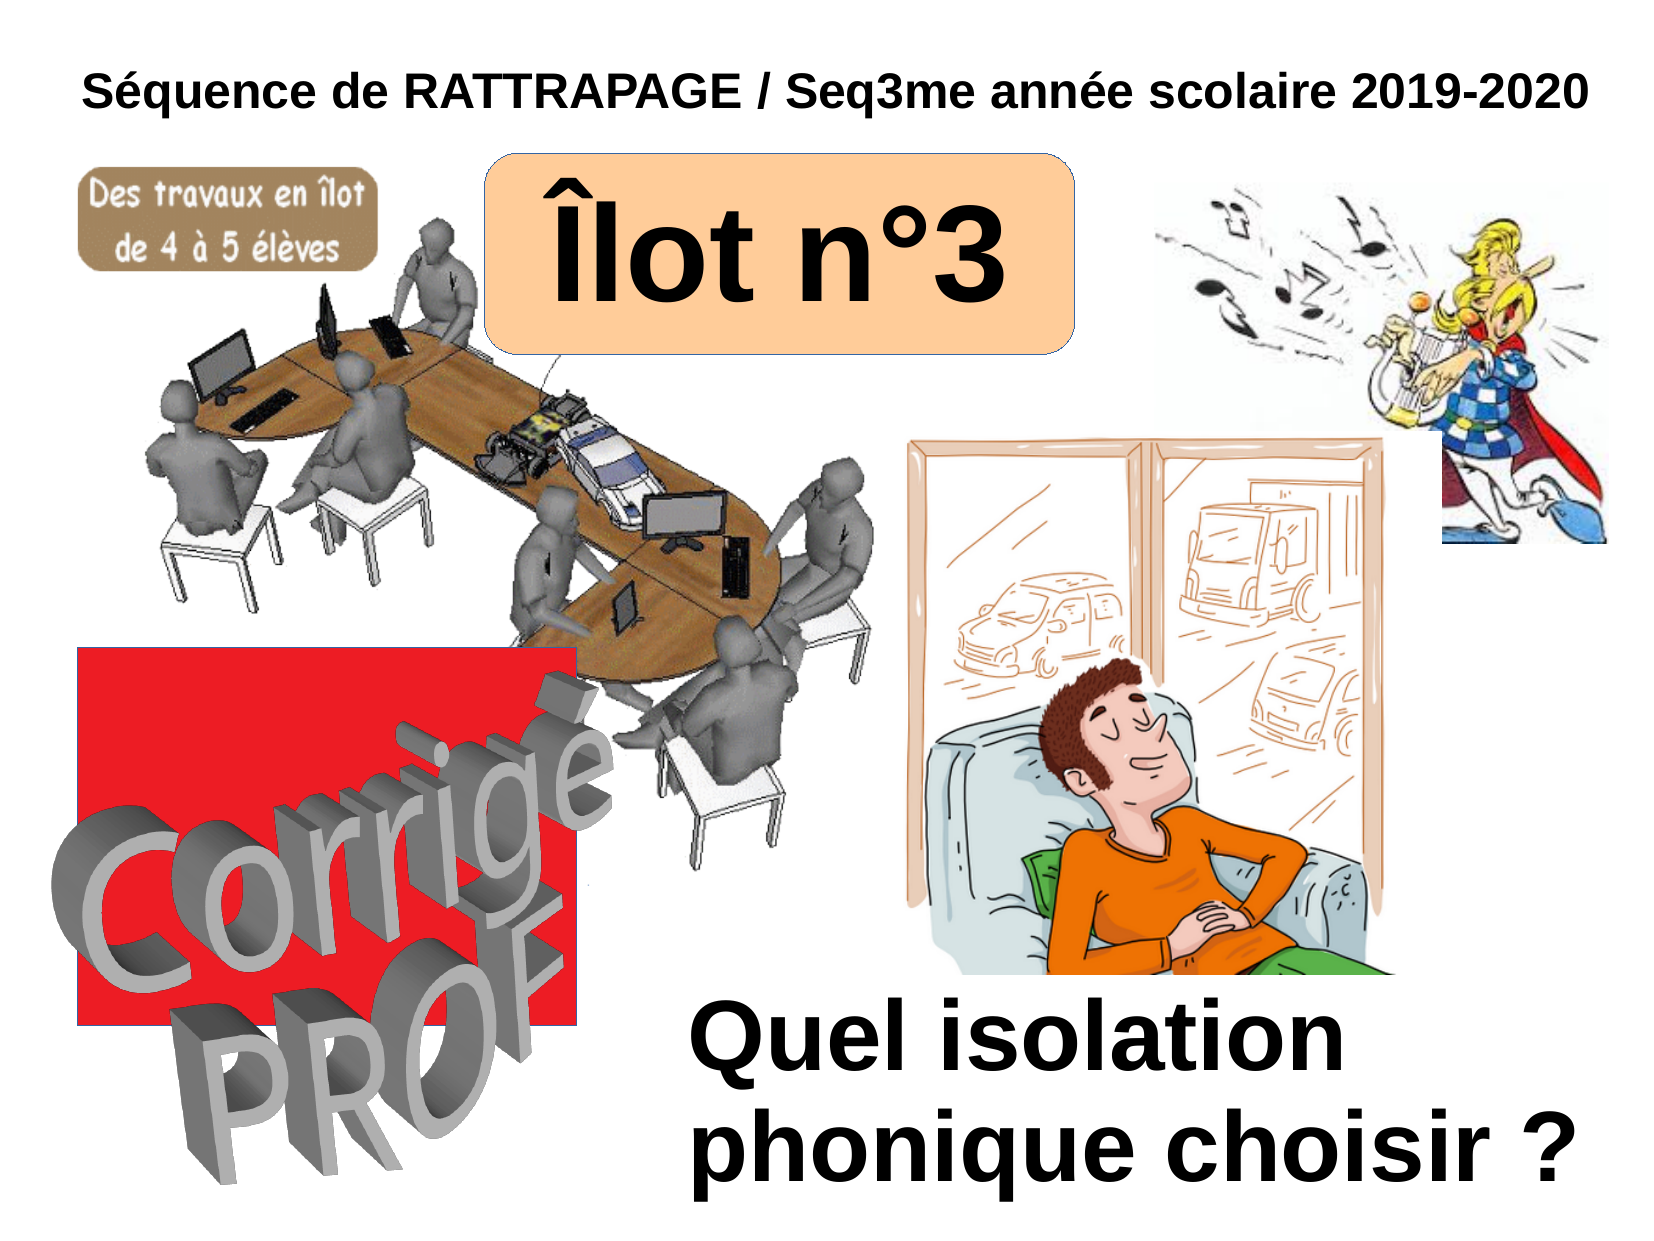

Séquence de RATTRAPAGE / Seq3me année scolaire 2019-2020
Îlot n°3
Corrigé
PROF
Quel isolation phonique choisir ?